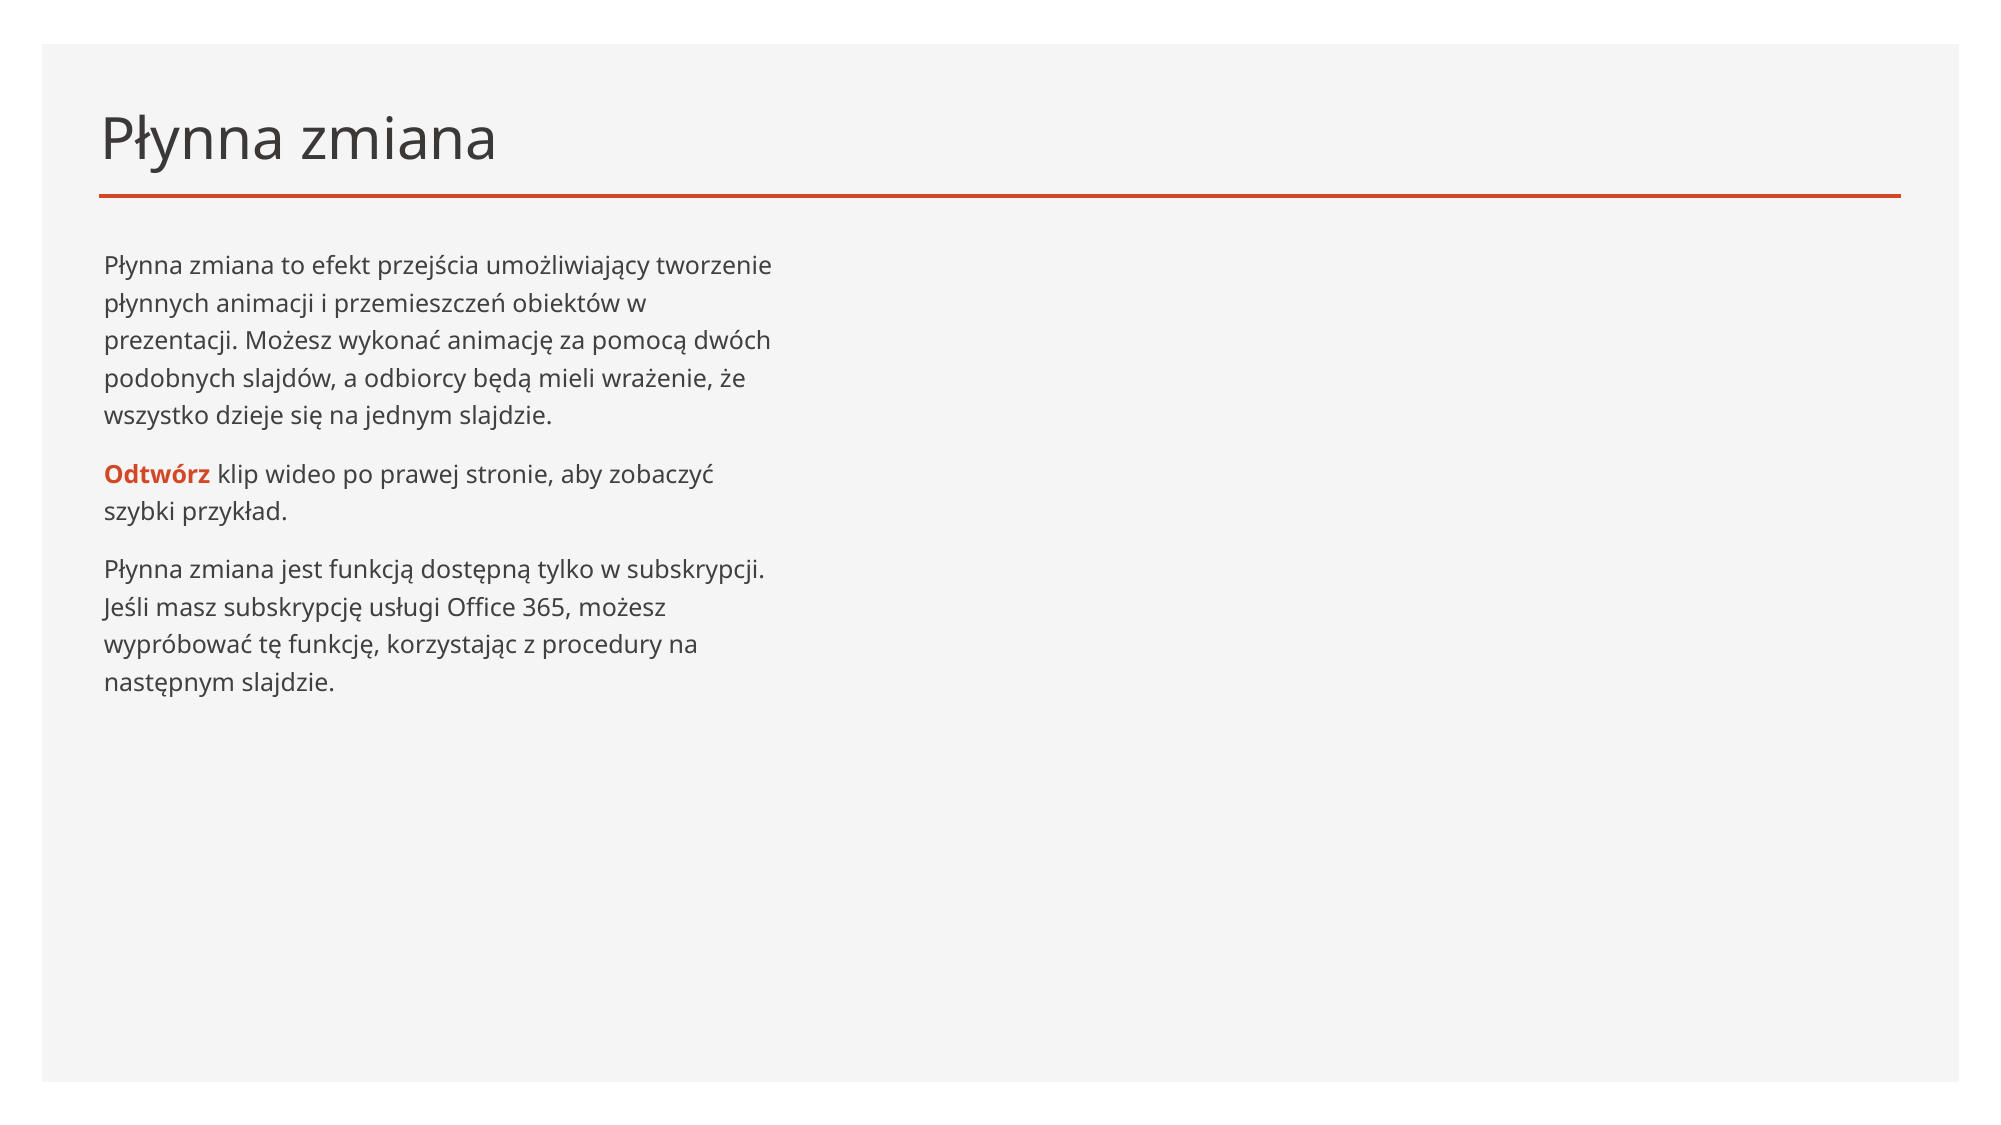

# Płynna zmiana
Płynna zmiana to efekt przejścia umożliwiający tworzenie płynnych animacji i przemieszczeń obiektów w prezentacji. Możesz wykonać animację za pomocą dwóch podobnych slajdów, a odbiorcy będą mieli wrażenie, że wszystko dzieje się na jednym slajdzie.
Odtwórz klip wideo po prawej stronie, aby zobaczyć szybki przykład.
Płynna zmiana jest funkcją dostępną tylko w subskrypcji. Jeśli masz subskrypcję usługi Office 365, możesz wypróbować tę funkcję, korzystając z procedury na następnym slajdzie.